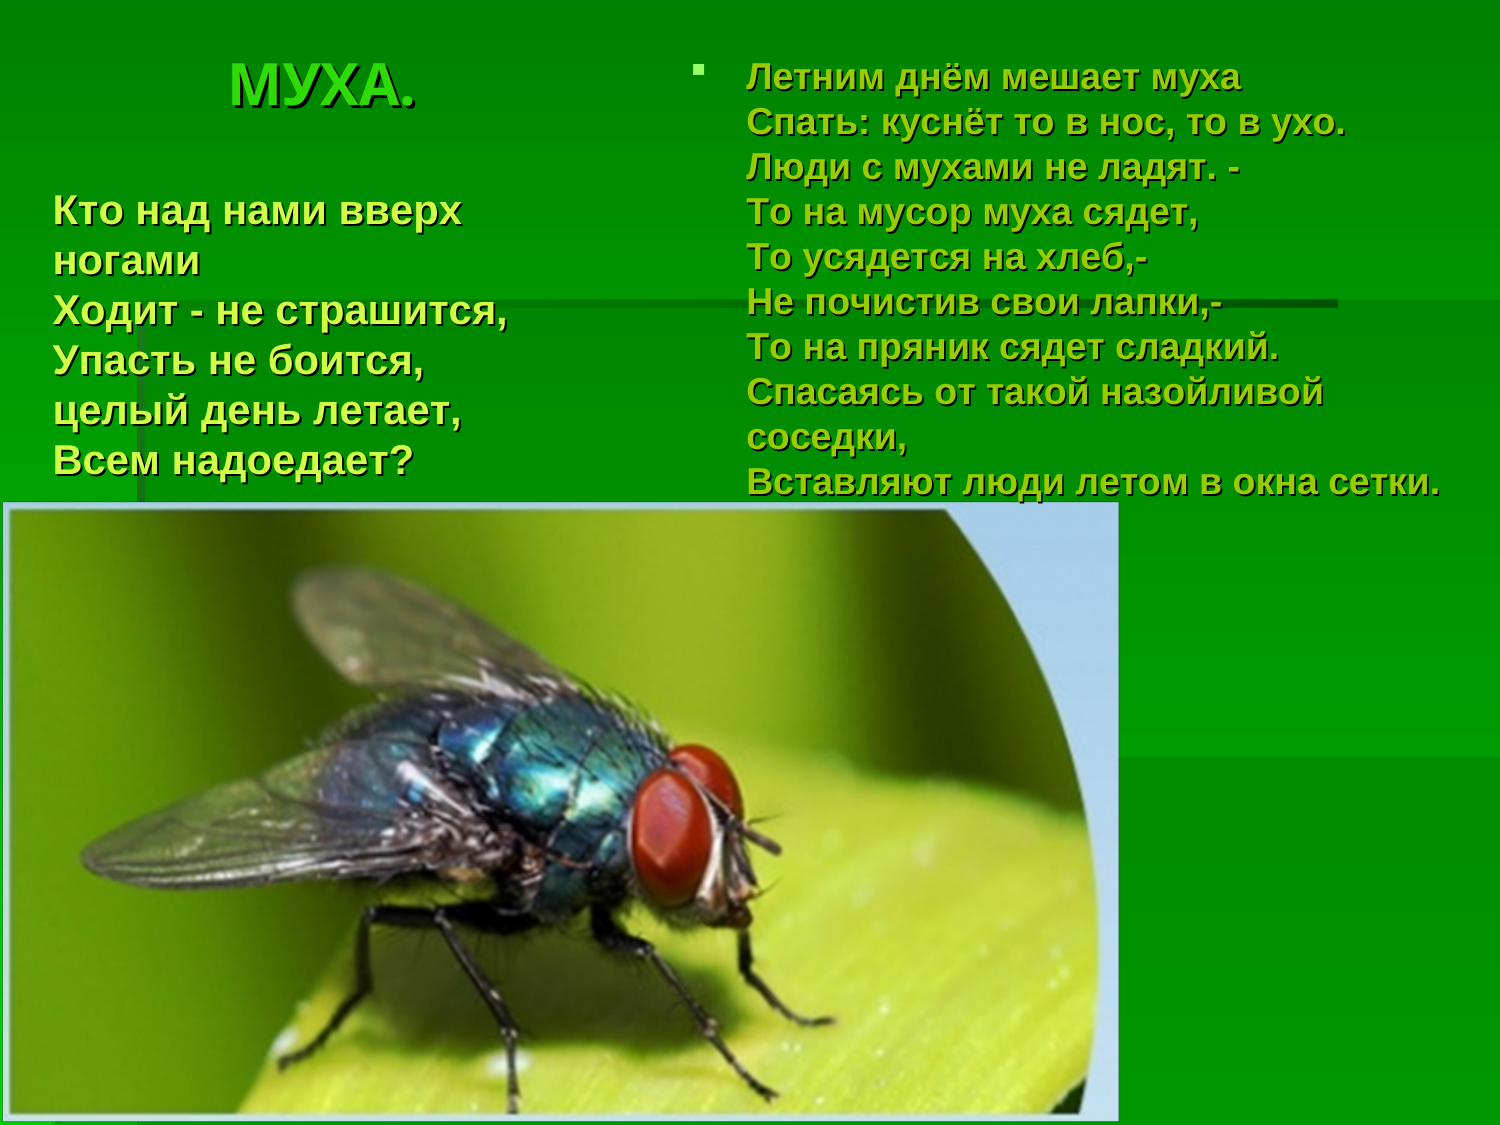

# МУХА.
Летним днём мешает муха
Спать: куснёт то в нос, то в ухо.
Люди с мухами не ладят. -
То на мусор муха сядет,
То усядется на хлеб,-
Не почистив свои лапки,-
То на пряник сядет сладкий.
Спасаясь от такой назойливой соседки,
Вставляют люди летом в окна сетки.
Кто над нами вверх ногами 
Ходит - не страшится, 
Упасть не боится, целый день летает, 
Всем надоедает?